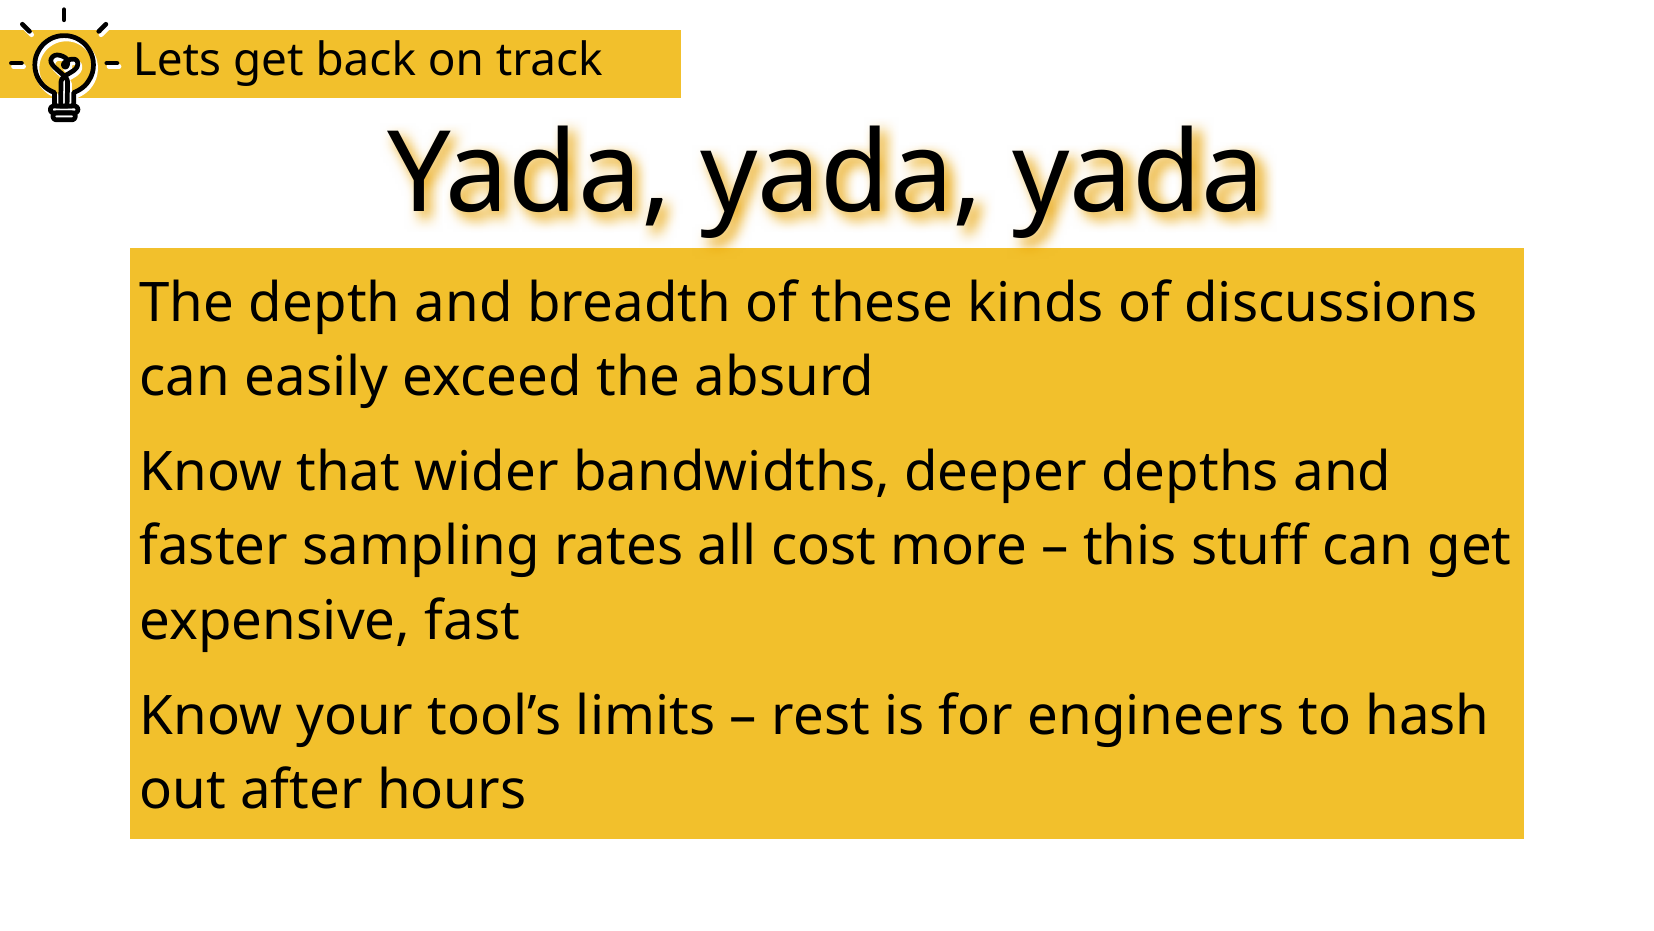

Lets get back on track
# Yada, yada, yada
The depth and breadth of these kinds of discussions can easily exceed the absurd
Know that wider bandwidths, deeper depths and faster sampling rates all cost more – this stuff can get expensive, fast
Know your tool’s limits – rest is for engineers to hash out after hours